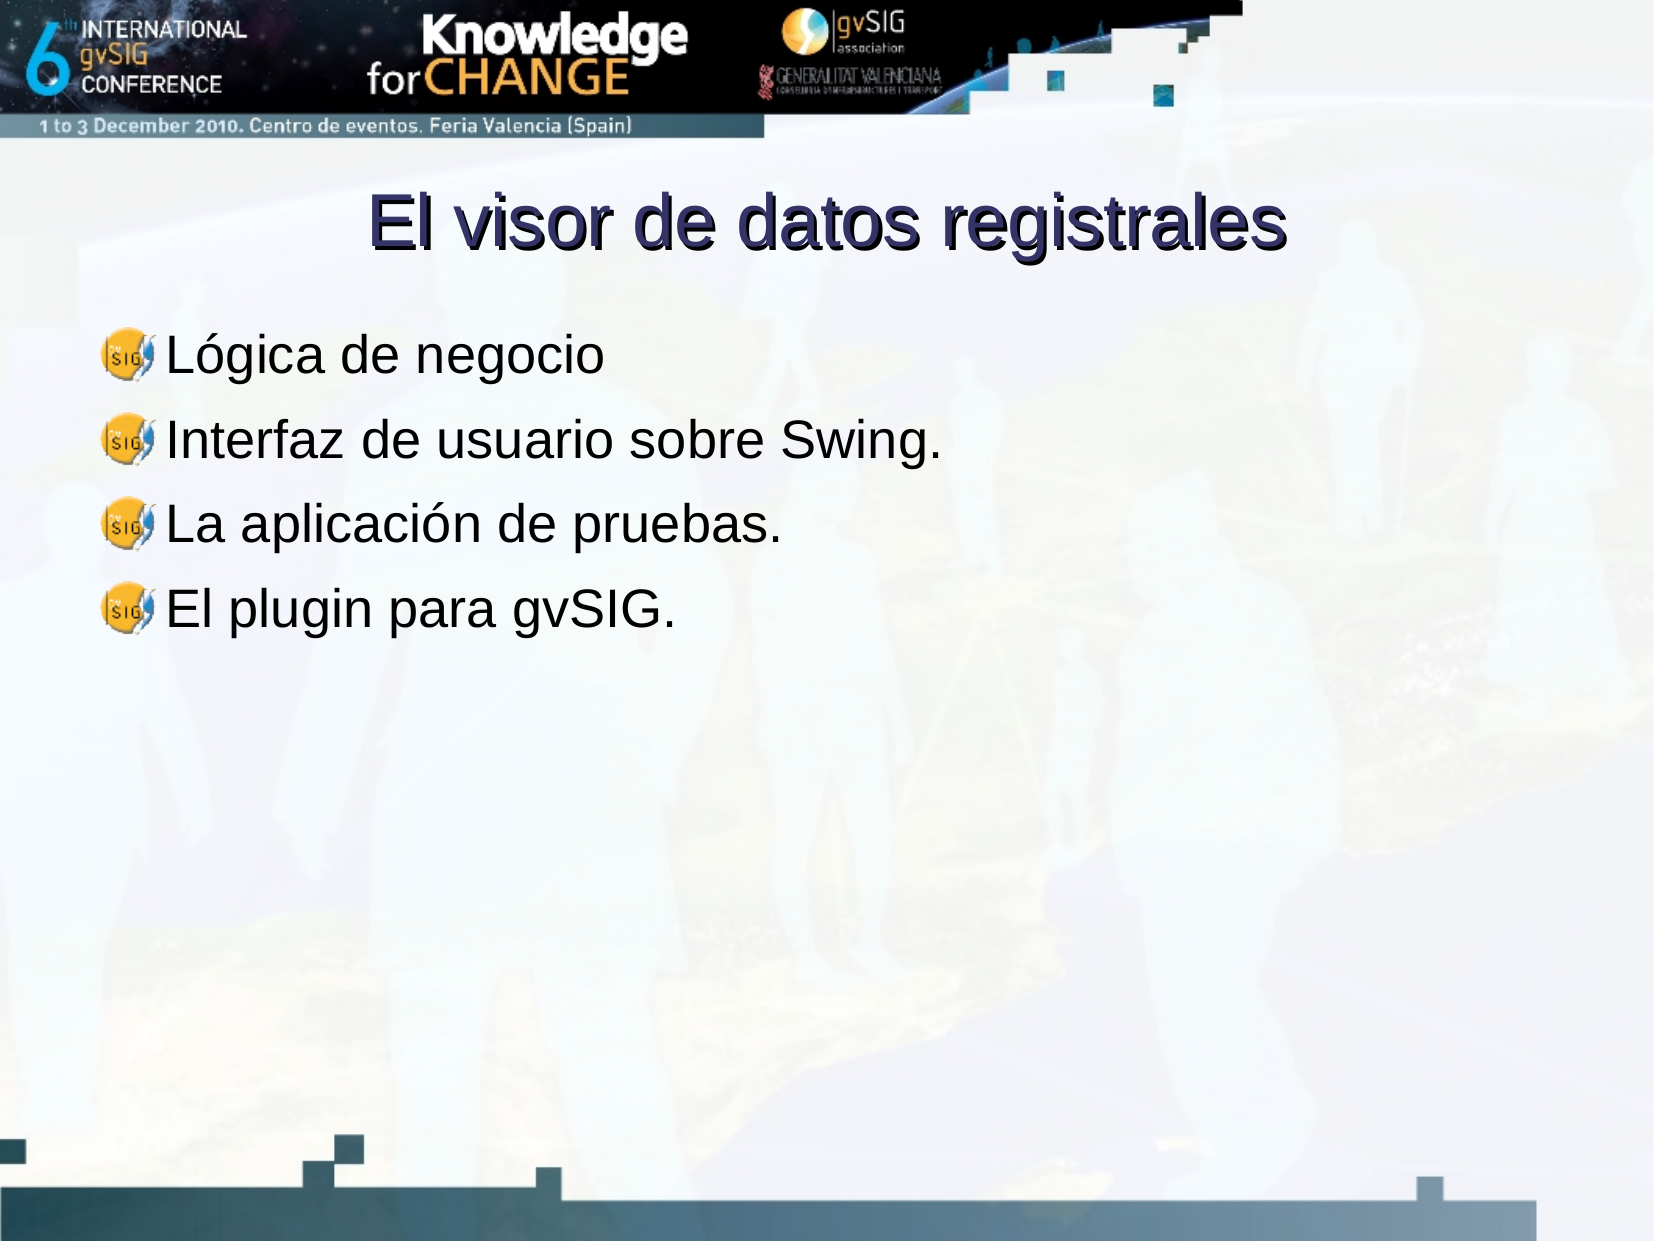

# El visor de datos registrales
Lógica de negocio
Interfaz de usuario sobre Swing.
La aplicación de pruebas.
El plugin para gvSIG.